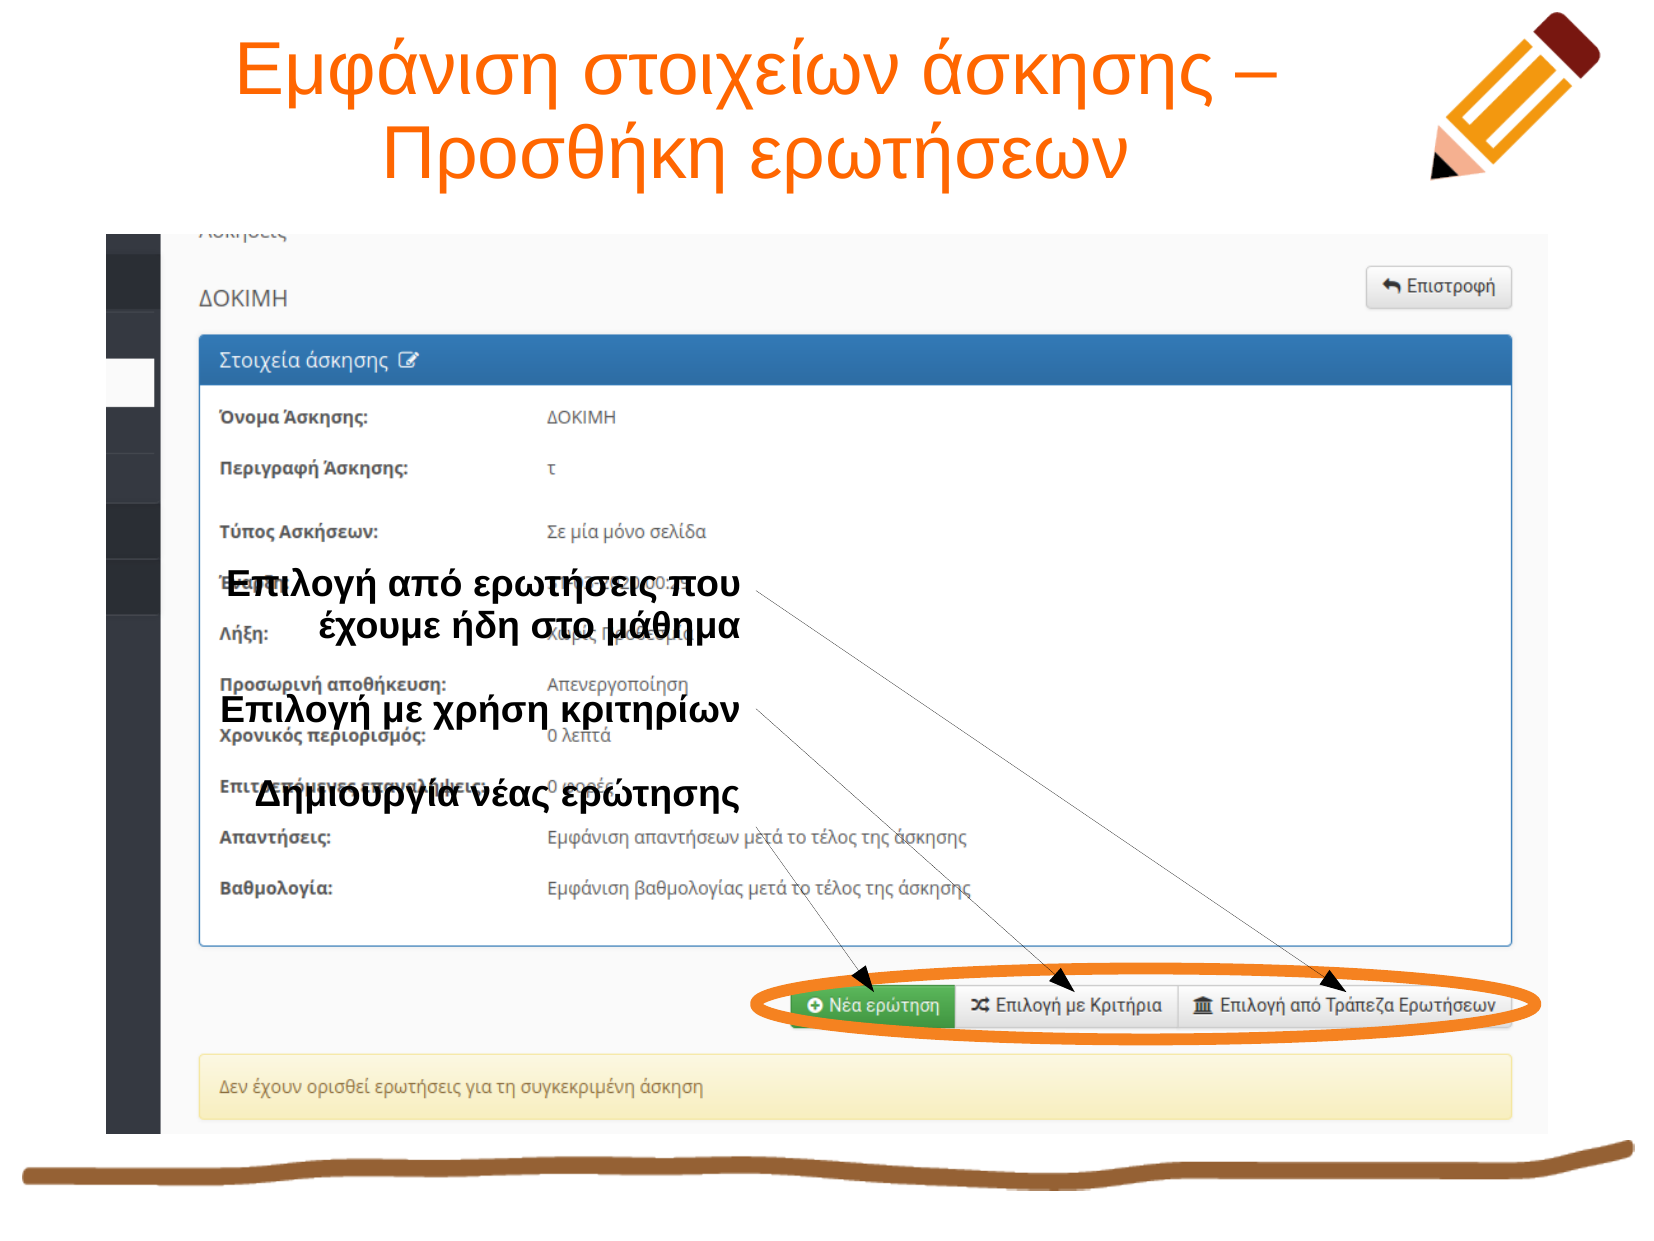

# Εμφάνιση στοιχείων άσκησης – Προσθήκη ερωτήσεων
Επιλογή από ερωτήσεις που έχουμε ήδη στο μάθημα
Επιλογή με χρήση κριτηρίων
Δημιουργία νέας ερώτησης